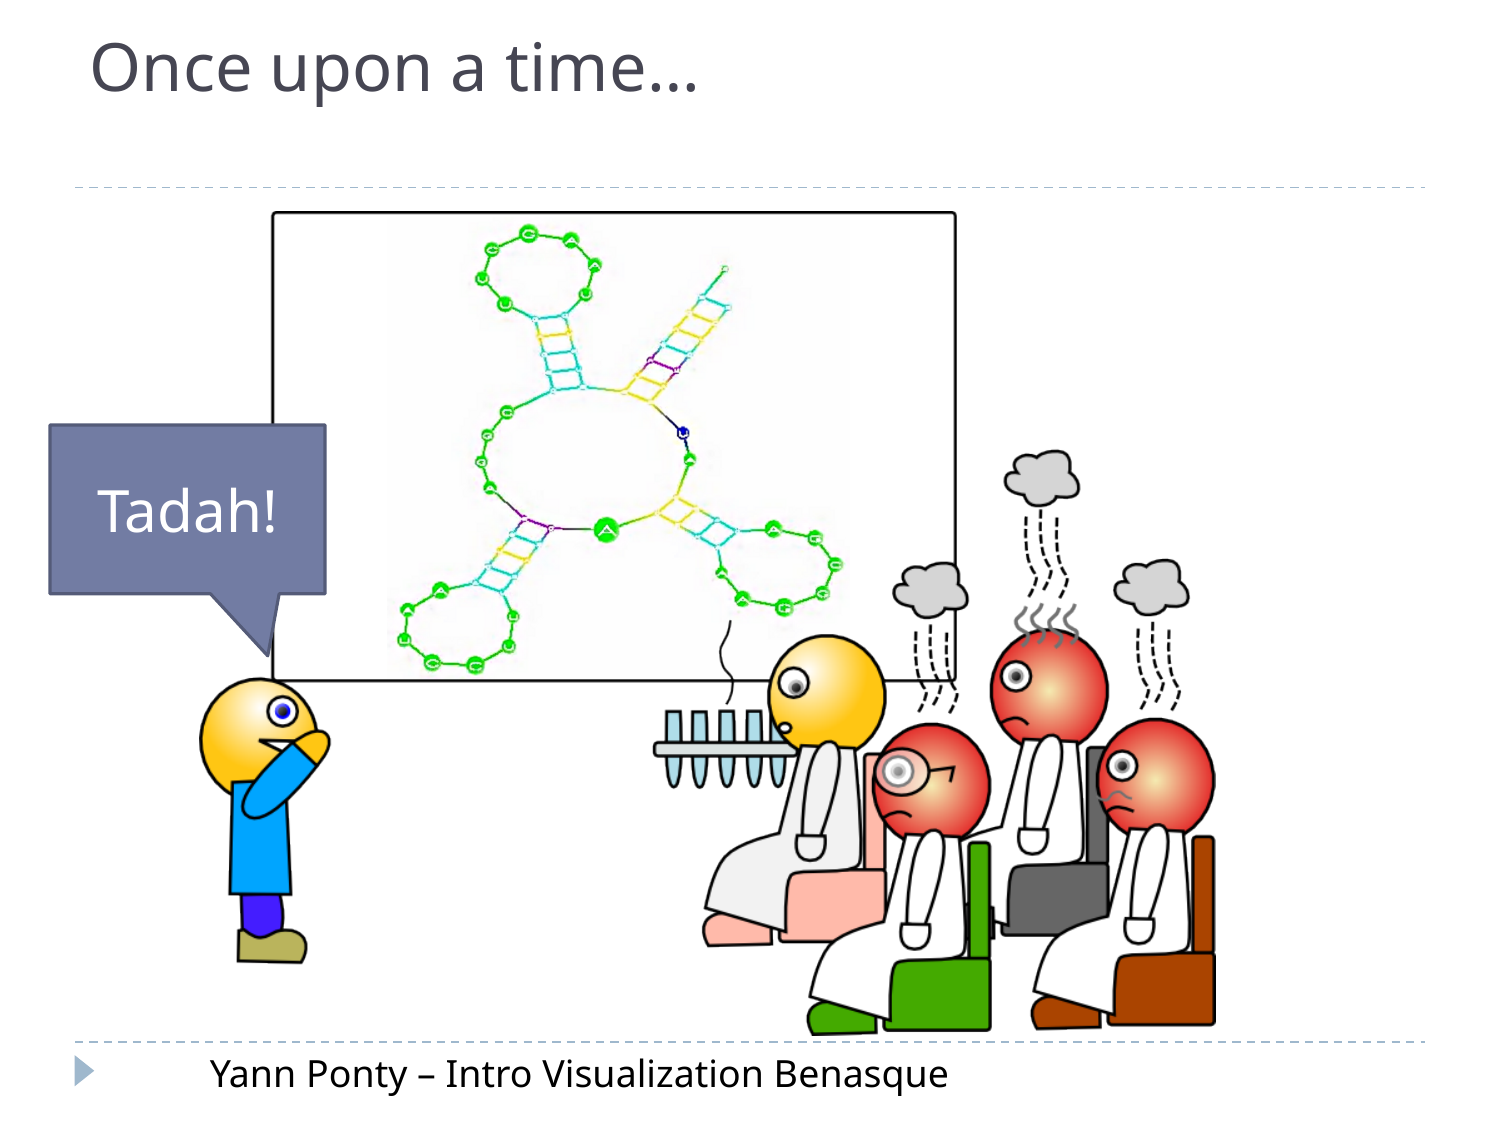

# Once upon a time…
Tadah!
Benasque RNA